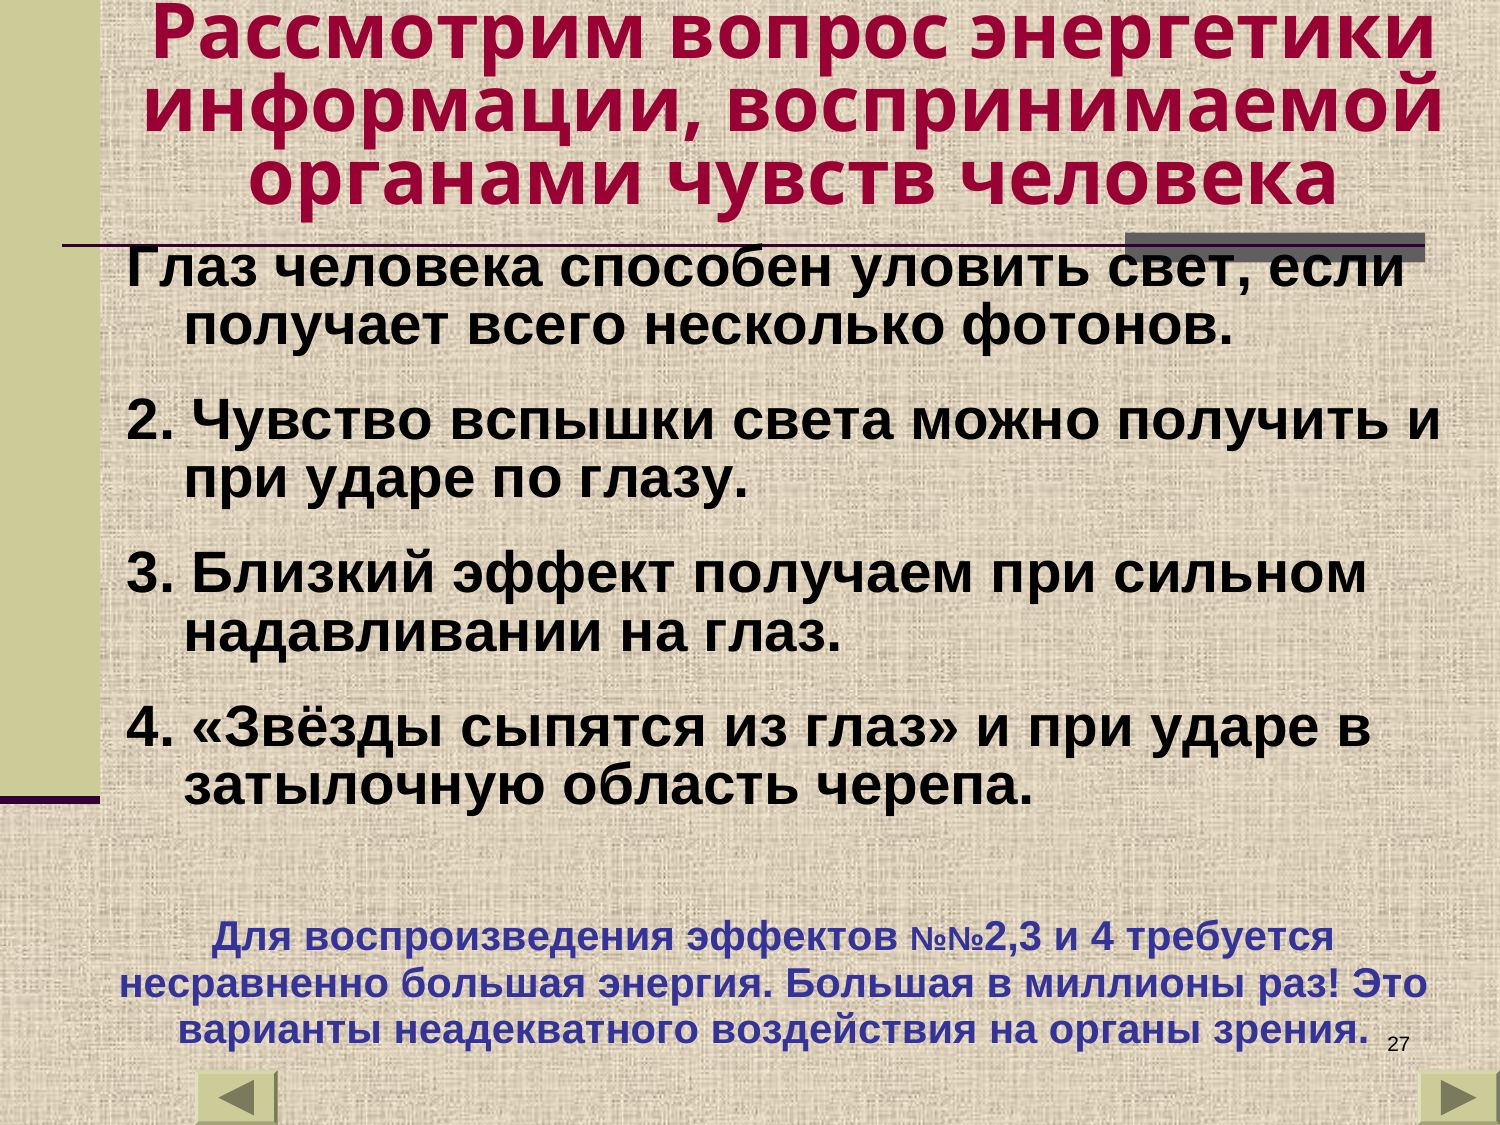

# Рассмотрим вопрос энергетики информации, воспринимаемой органами чувств человека
Глаз человека способен уловить свет, если получает всего несколько фотонов.
2. Чувство вспышки света можно получить и при ударе по глазу.
3. Близкий эффект получаем при сильном надавливании на глаз.
4. «Звёзды сыпятся из глаз» и при ударе в затылочную область черепа.
Для воспроизведения эффектов №№2,3 и 4 требуется несравненно большая энергия. Большая в миллионы раз! Это варианты неадекватного воздействия на органы зрения.
27